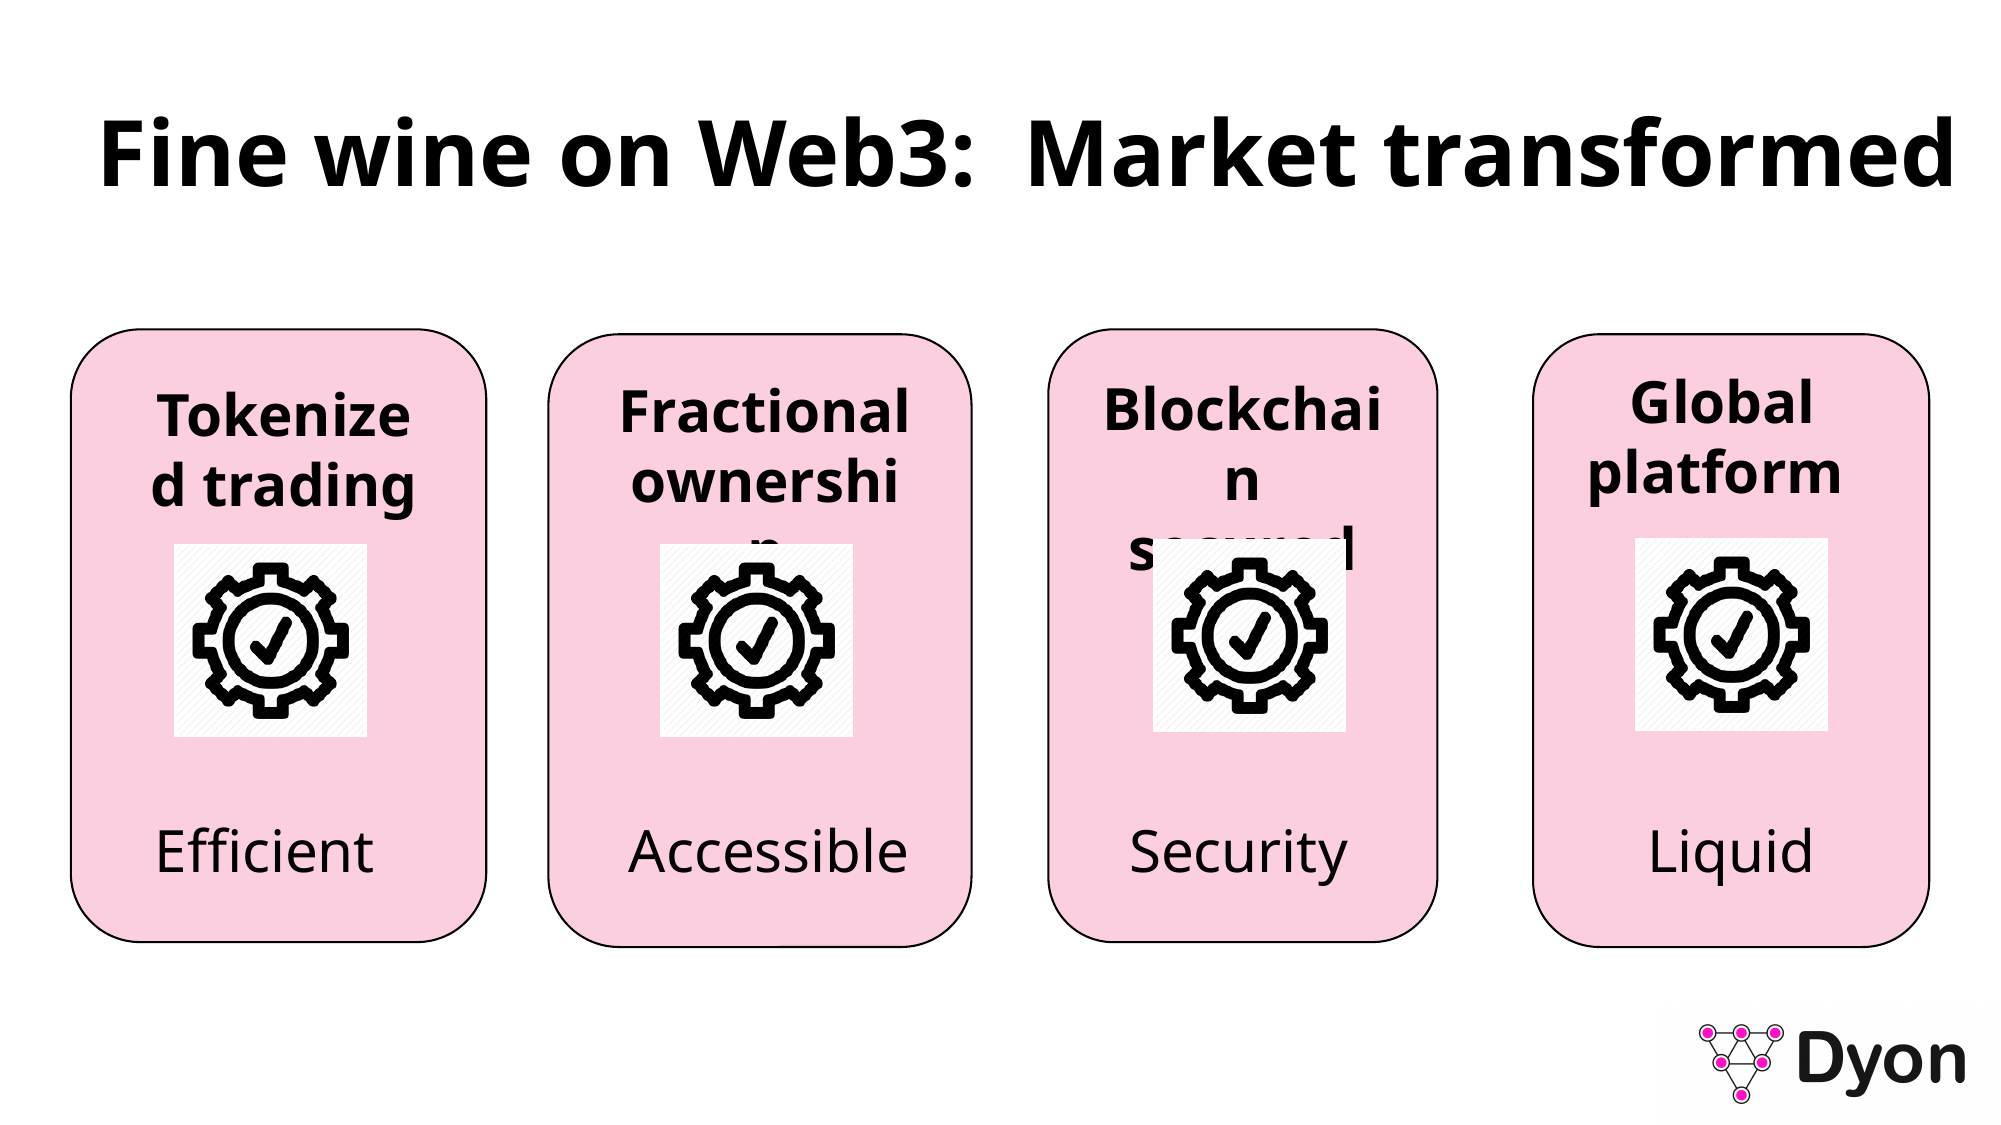

Fine wine on Web3: Market transformed
Global
platform
Blockchain
secured
Fractional
ownership
Tokenized trading
Efficient
Accessible
Security
Liquid